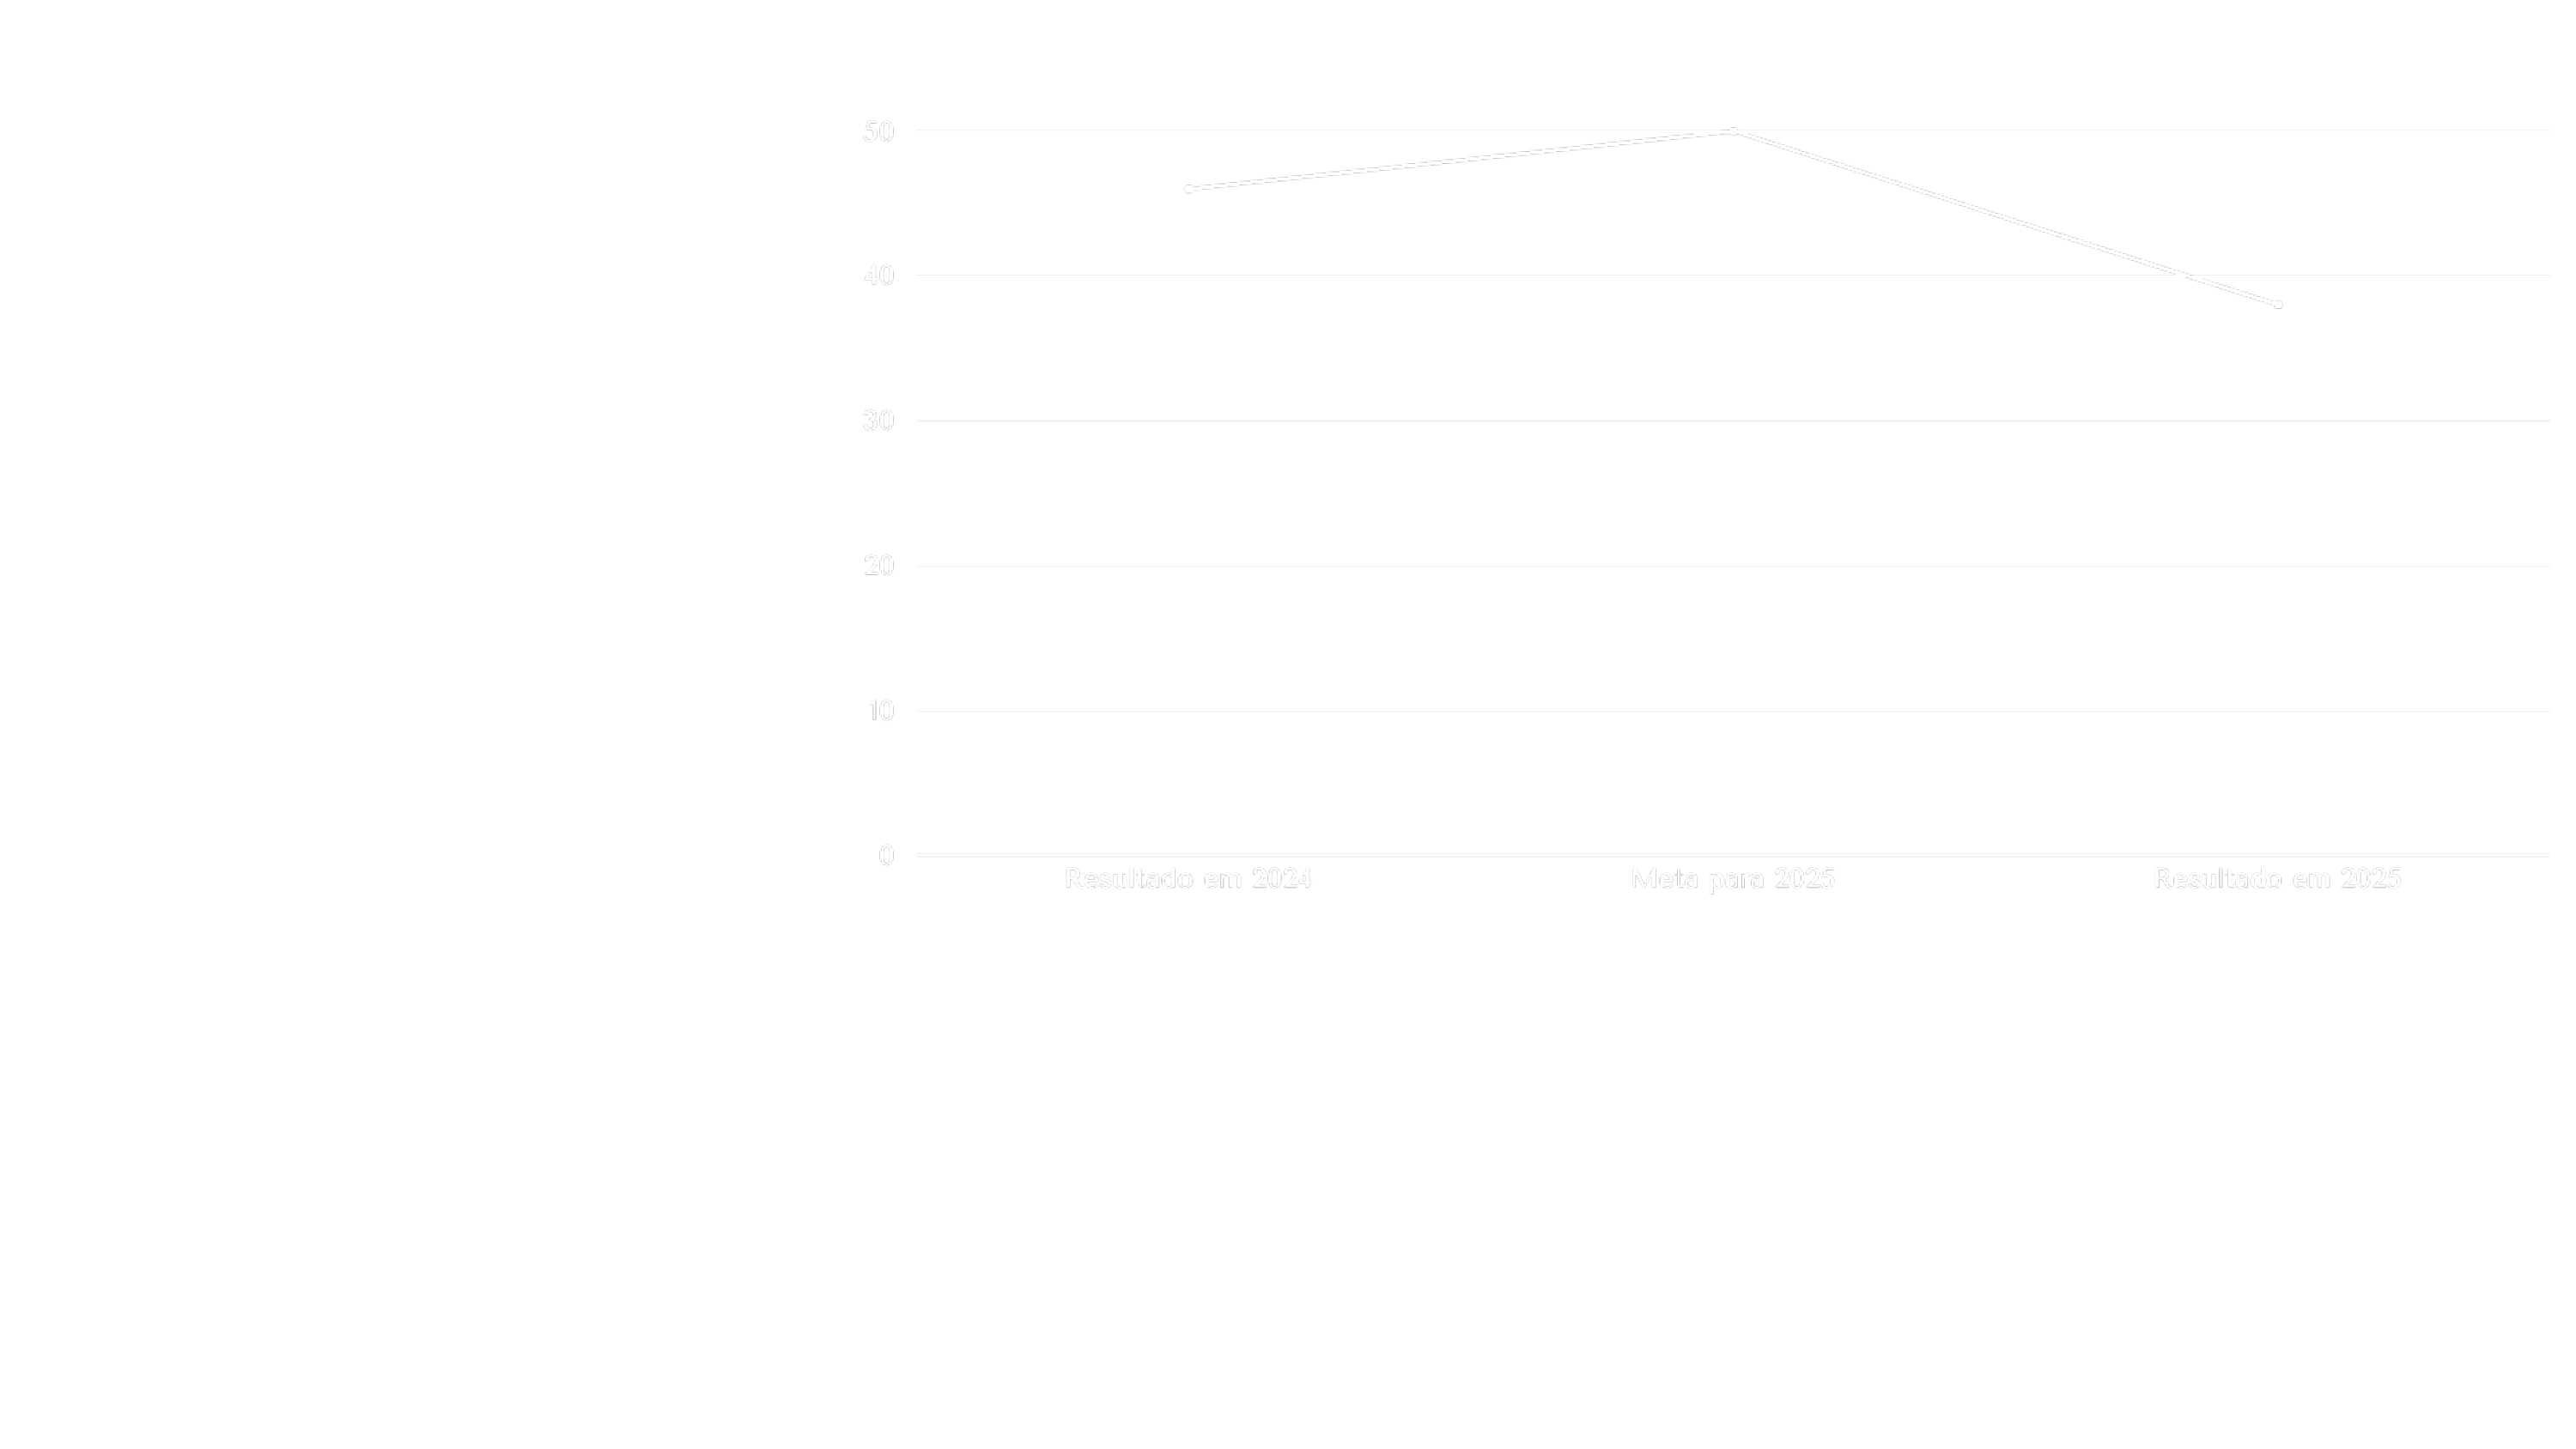

Indicador - Percentual de servidoras ocupantes de cargo de chefia
Unidade de medida: Percentual
Definição da Meta: Manter o percentual de servidoras do sexo feminino que ocupam cargo de chefia próximo de 50%, e quando já superado esse percentual, manter o quantitativo.
Resultado em 2024 - 46,42
Meta para 2025 - 50% ou o percentual do ano anterior, se superior a 50%
Resultado em 2025 - 38,6